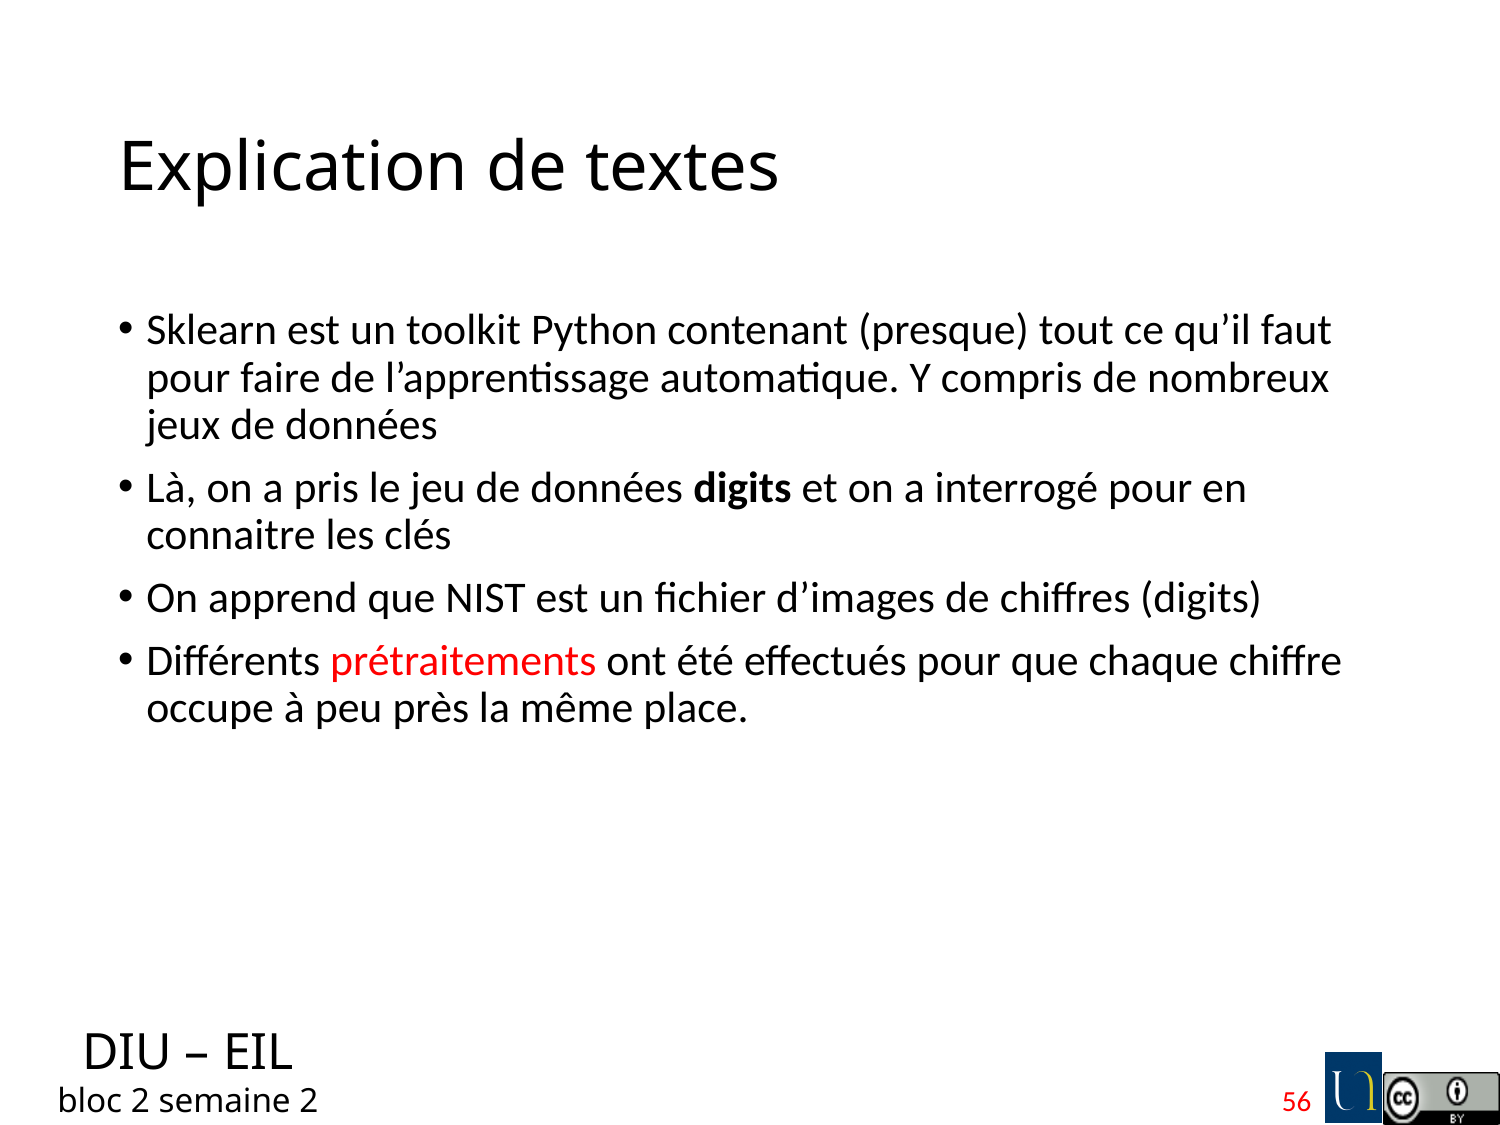

# Explication de textes
Sklearn est un toolkit Python contenant (presque) tout ce qu’il faut pour faire de l’apprentissage automatique. Y compris de nombreux jeux de données
Là, on a pris le jeu de données digits et on a interrogé pour en connaitre les clés
On apprend que NIST est un fichier d’images de chiffres (digits)
Différents prétraitements ont été effectués pour que chaque chiffre occupe à peu près la même place.